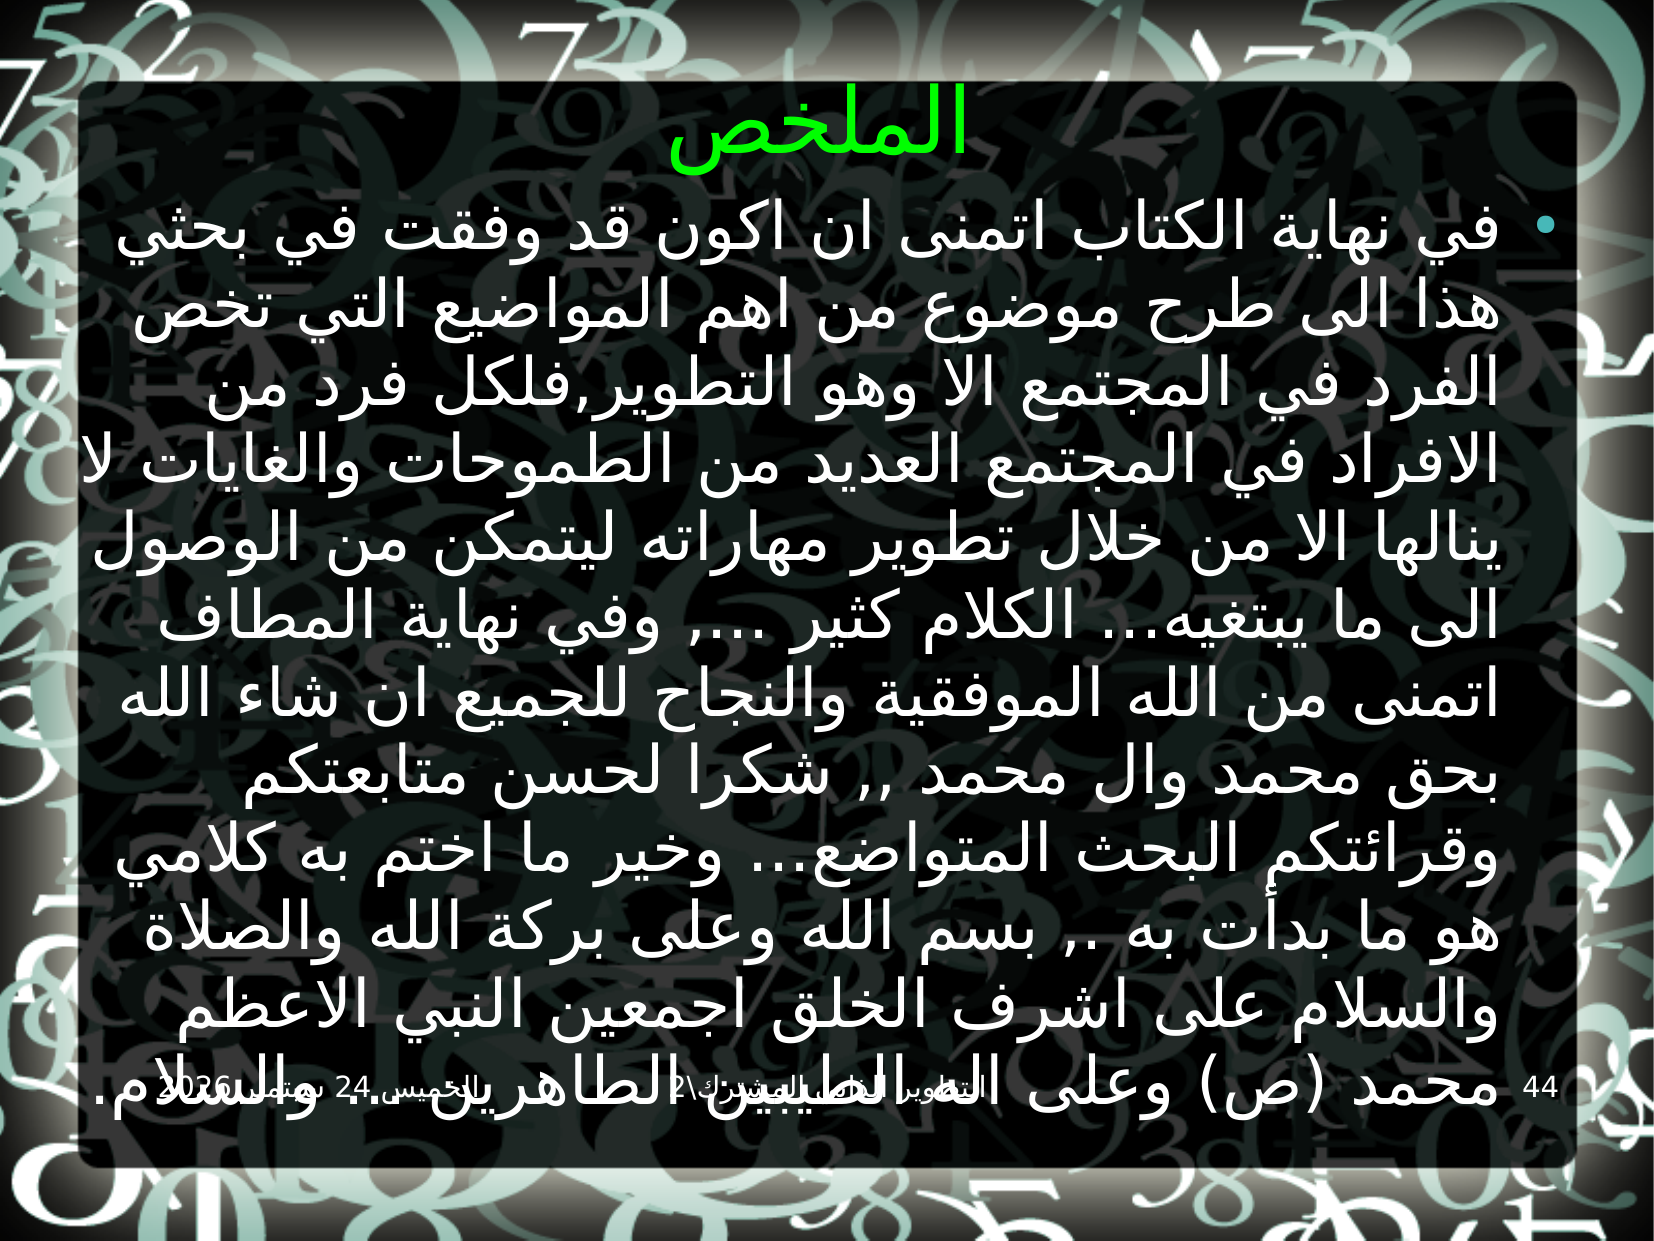

# الملخص
في نهاية الكتاب اتمنى ان اكون قد وفقت في بحثي هذا الى طرح موضوع من اهم المواضيع التي تخص الفرد في المجتمع الا وهو التطوير,فلكل فرد من الافراد في المجتمع العديد من الطموحات والغايات لا ينالها الا من خلال تطوير مهاراته ليتمكن من الوصول الى ما يبتغيه... الكلام كثير ..., وفي نهاية المطاف اتمنى من الله الموفقية والنجاح للجميع ان شاء الله بحق محمد وال محمد ,, شكرا لحسن متابعتكم وقرائتكم البحث المتواضع... وخير ما اختم به كلامي هو ما بدأت به ., بسم الله وعلى بركة الله والصلاة والسلام على اشرف الخلق اجمعين النبي الاعظم محمد (ص) وعلى اله الطيبين الطاهرين ... والسلام.
التطوير الذاتي المشترك\2
44